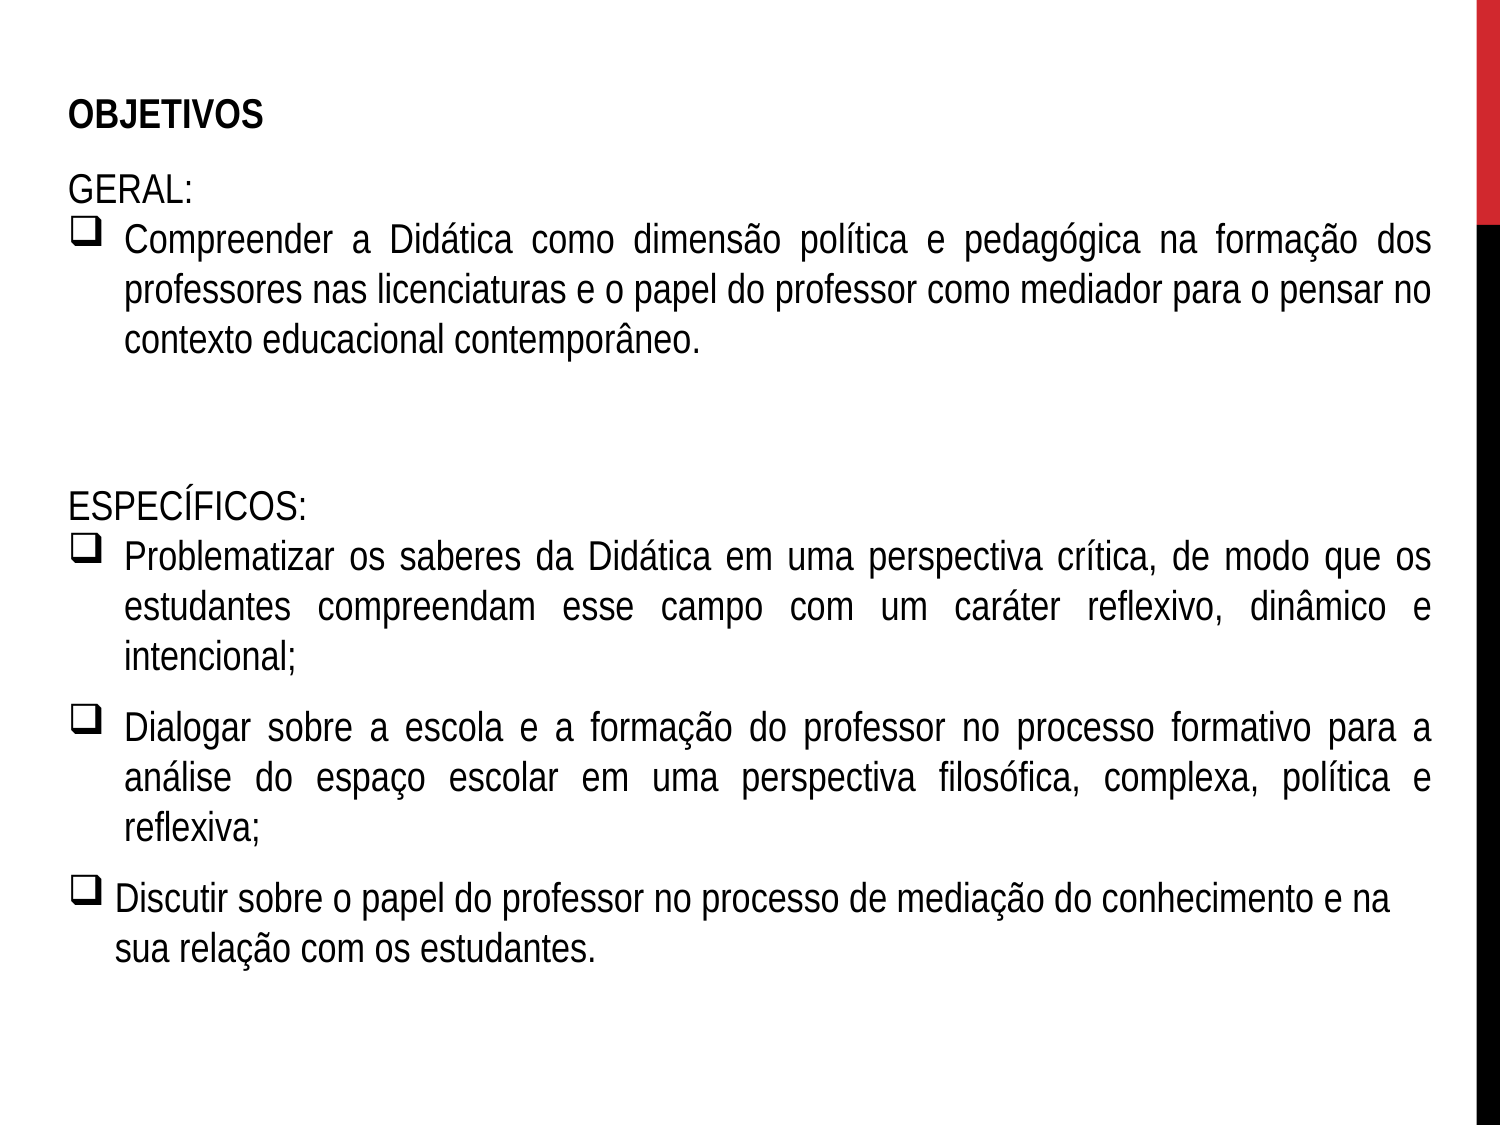

OBJETIVOS
GERAL:
Compreender a Didática como dimensão política e pedagógica na formação dos professores nas licenciaturas e o papel do professor como mediador para o pensar no contexto educacional contemporâneo.
ESPECÍFICOS:
Problematizar os saberes da Didática em uma perspectiva crítica, de modo que os estudantes compreendam esse campo com um caráter reflexivo, dinâmico e intencional;
Dialogar sobre a escola e a formação do professor no processo formativo para a análise do espaço escolar em uma perspectiva filosófica, complexa, política e reflexiva;
Discutir sobre o papel do professor no processo de mediação do conhecimento e na sua relação com os estudantes.